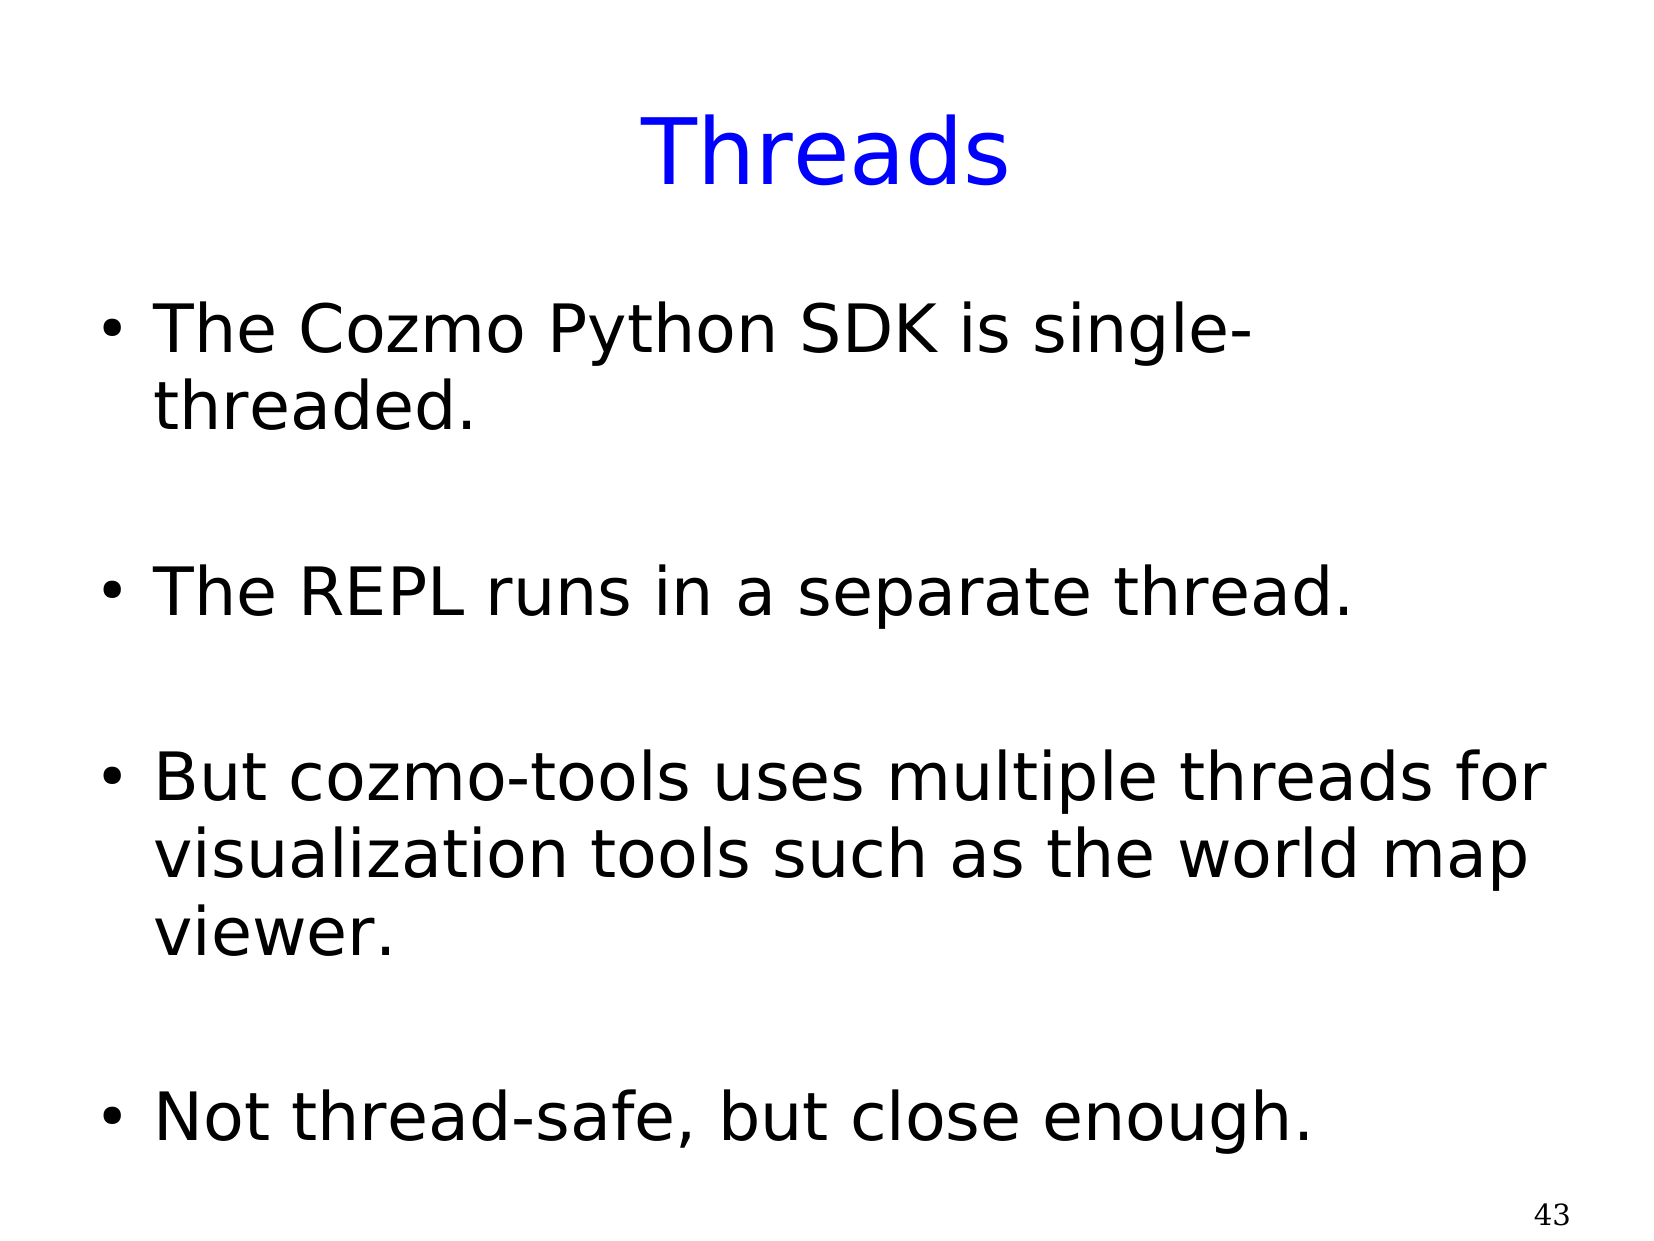

# Threads
The Cozmo Python SDK is single-threaded.
The REPL runs in a separate thread.
But cozmo-tools uses multiple threads for visualization tools such as the world map viewer.
Not thread-safe, but close enough.
43